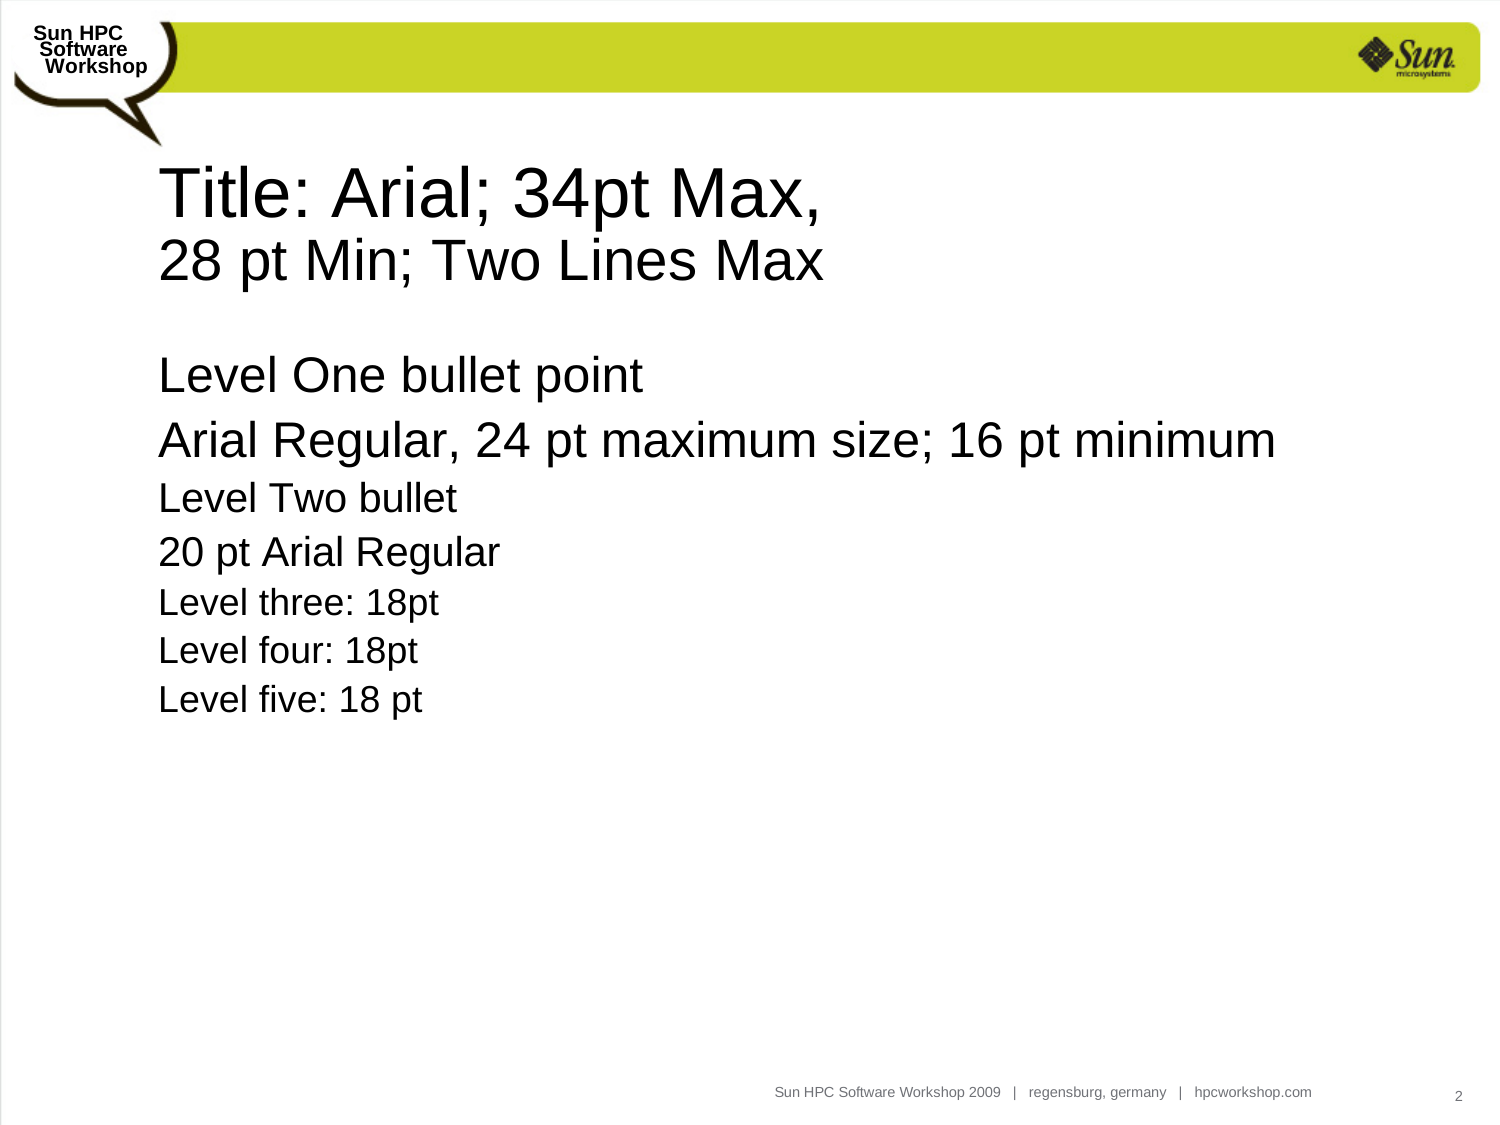

# Title: Arial; 34pt Max, 28 pt Min; Two Lines Max
Level One bullet point
Arial Regular, 24 pt maximum size; 16 pt minimum
Level Two bullet
20 pt Arial Regular
Level three: 18pt
Level four: 18pt
Level five: 18 pt